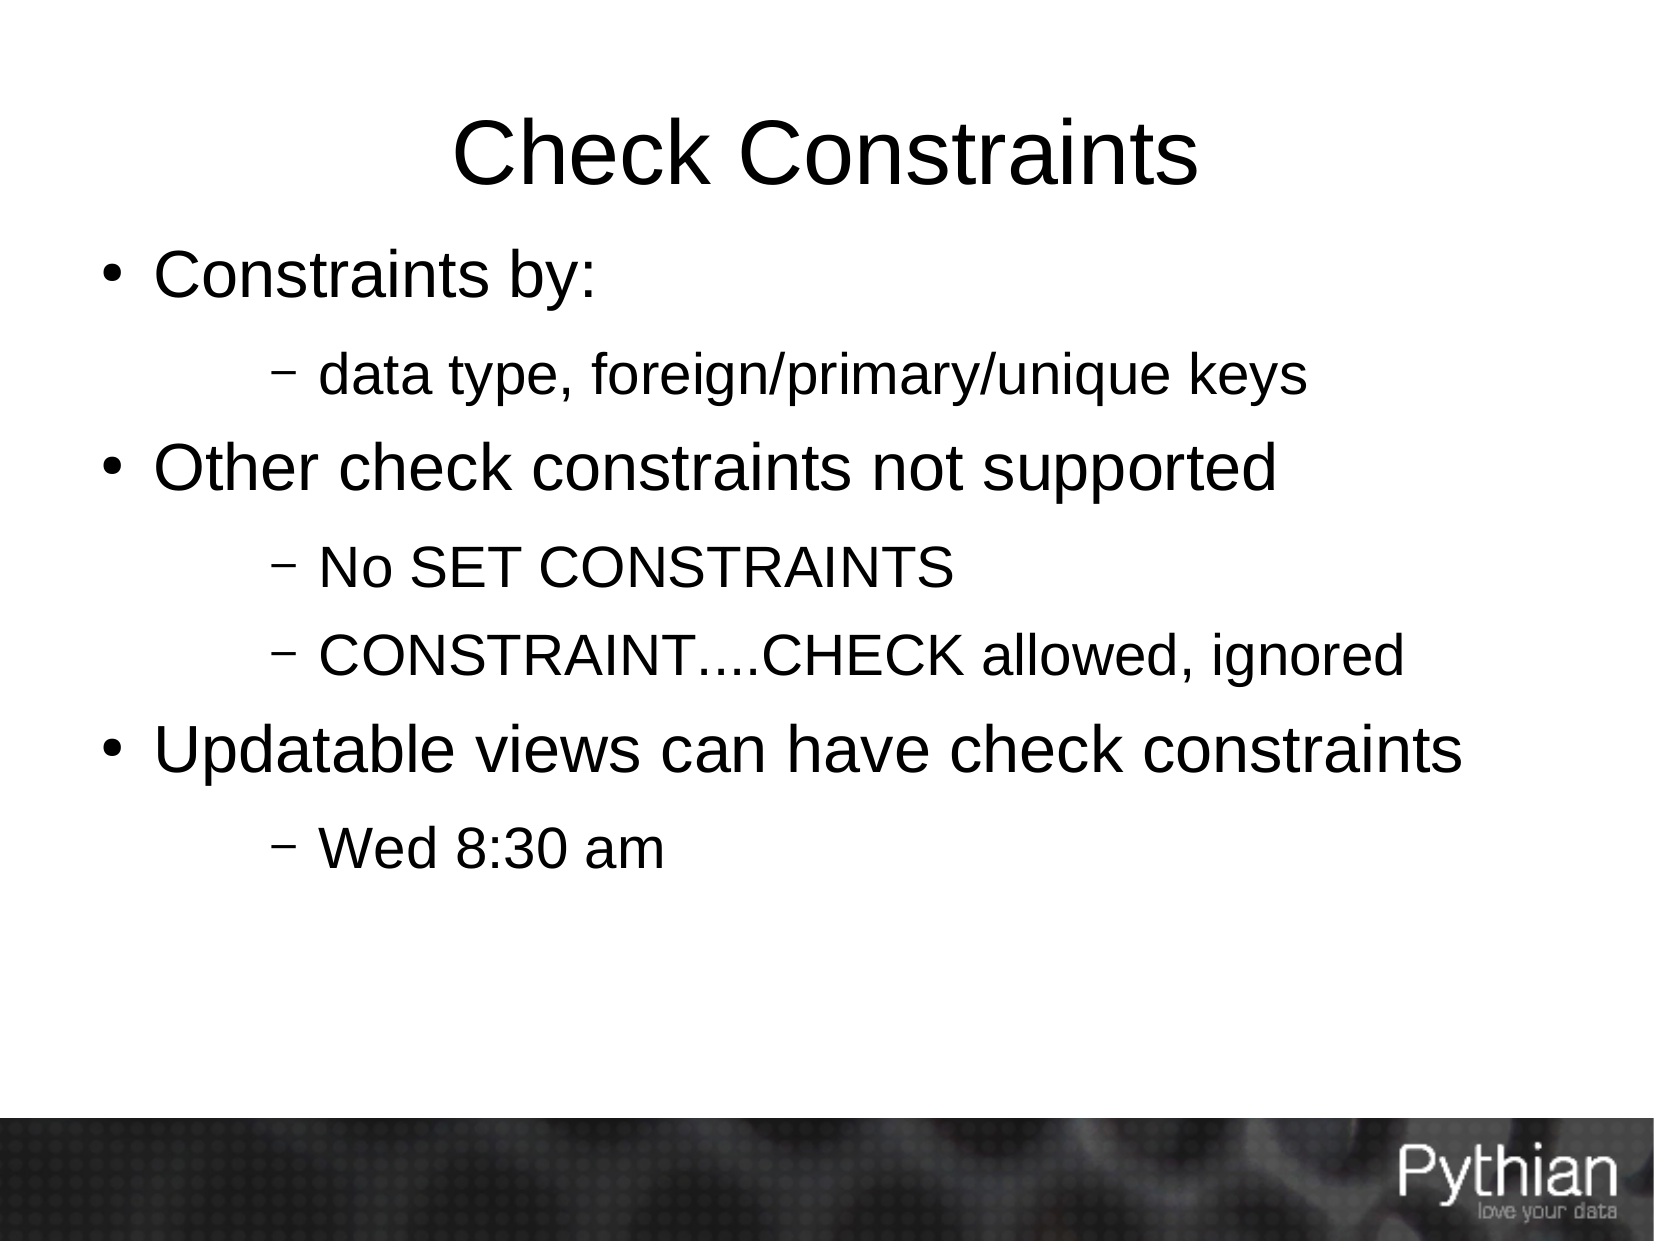

# Check Constraints
Constraints by:
data type, foreign/primary/unique keys
Other check constraints not supported
No SET CONSTRAINTS
CONSTRAINT....CHECK allowed, ignored
Updatable views can have check constraints
Wed 8:30 am